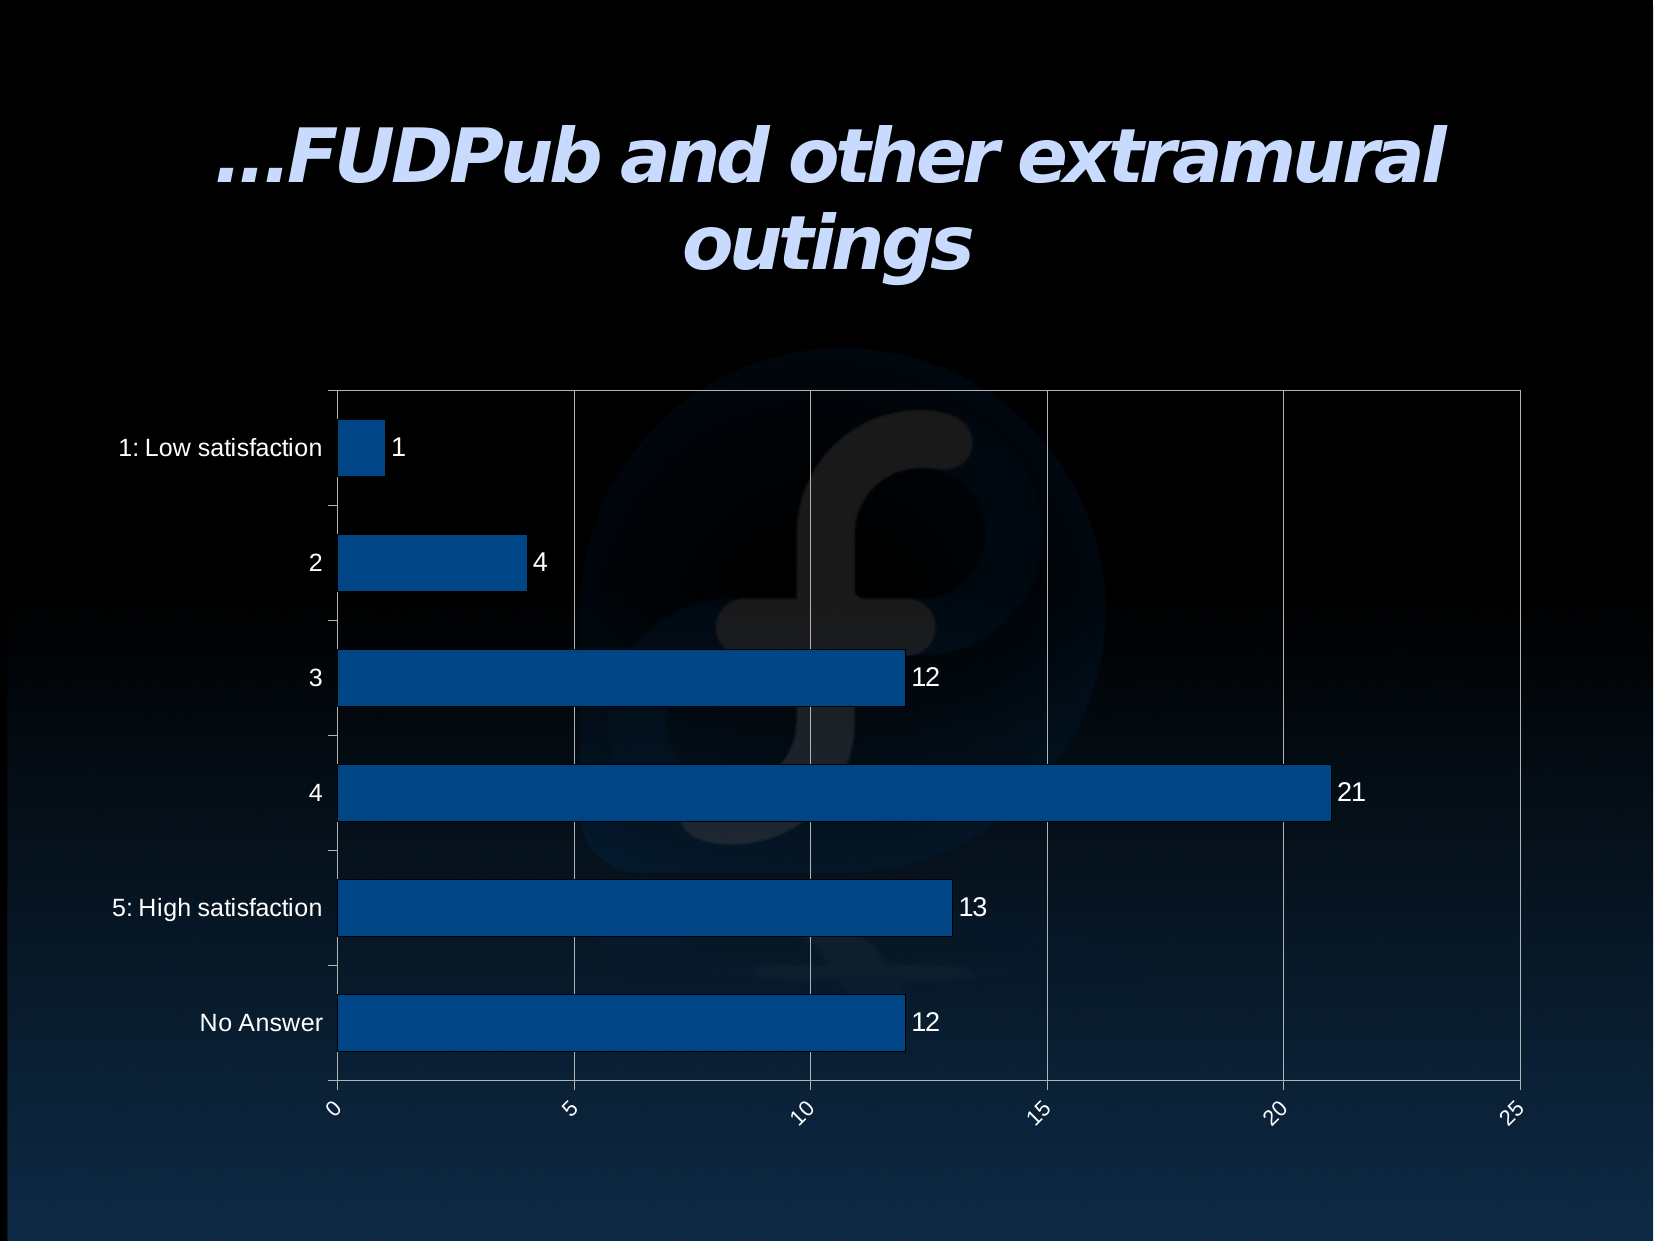

# ...FUDPub and other extramural outings
### Chart
| Category | 119 Total Respondents |
|---|---|
| 1: Low satisfaction | 1.0 |
| 2 | 4.0 |
| 3 | 12.0 |
| 4 | 21.0 |
| 5: High satisfaction | 13.0 |
| No Answer | 12.0 |